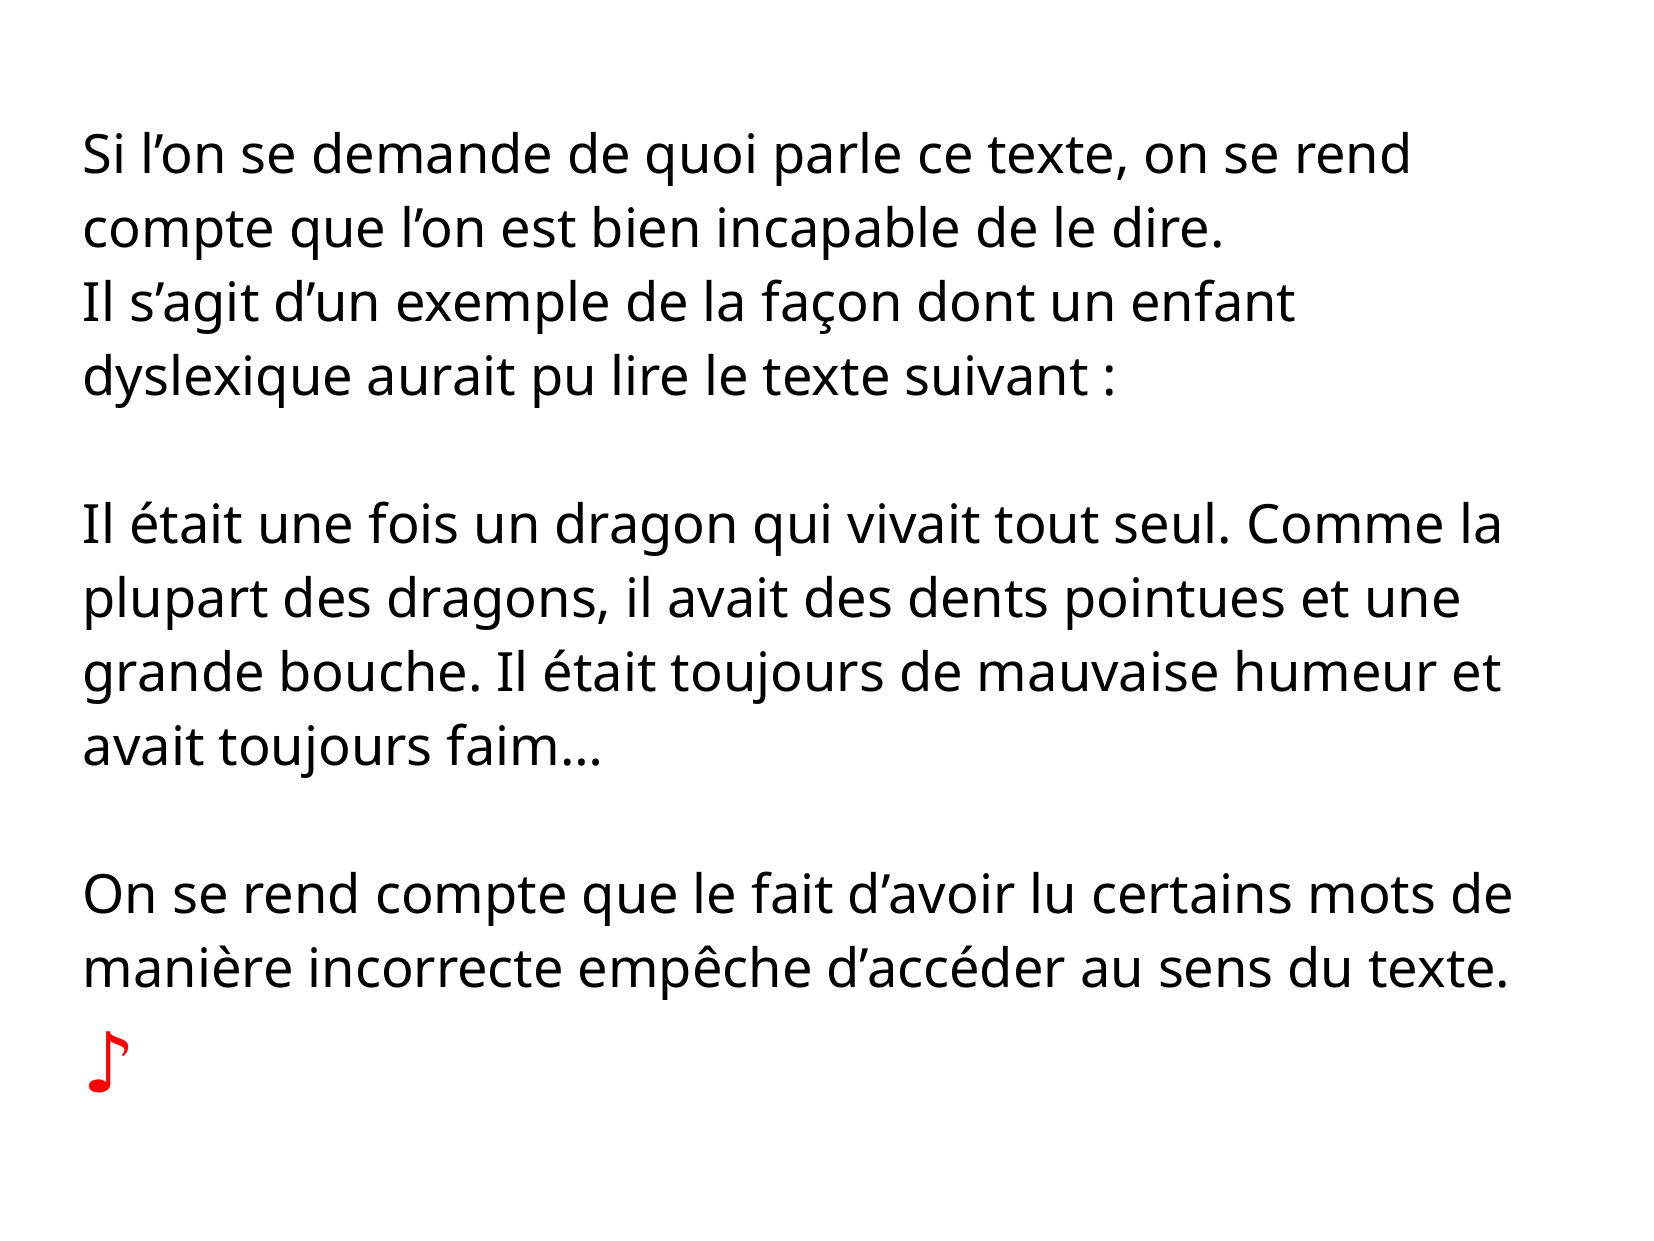

# Si l’on se demande de quoi parle ce texte, on se rend compte que l’on est bien incapable de le dire.
Il s’agit d’un exemple de la façon dont un enfant dyslexique aurait pu lire le texte suivant :
Il était une fois un dragon qui vivait tout seul. Comme la plupart des dragons, il avait des dents pointues et une grande bouche. Il était toujours de mauvaise humeur et avait toujours faim…
On se rend compte que le fait d’avoir lu certains mots de manière incorrecte empêche d’accéder au sens du texte. ♪